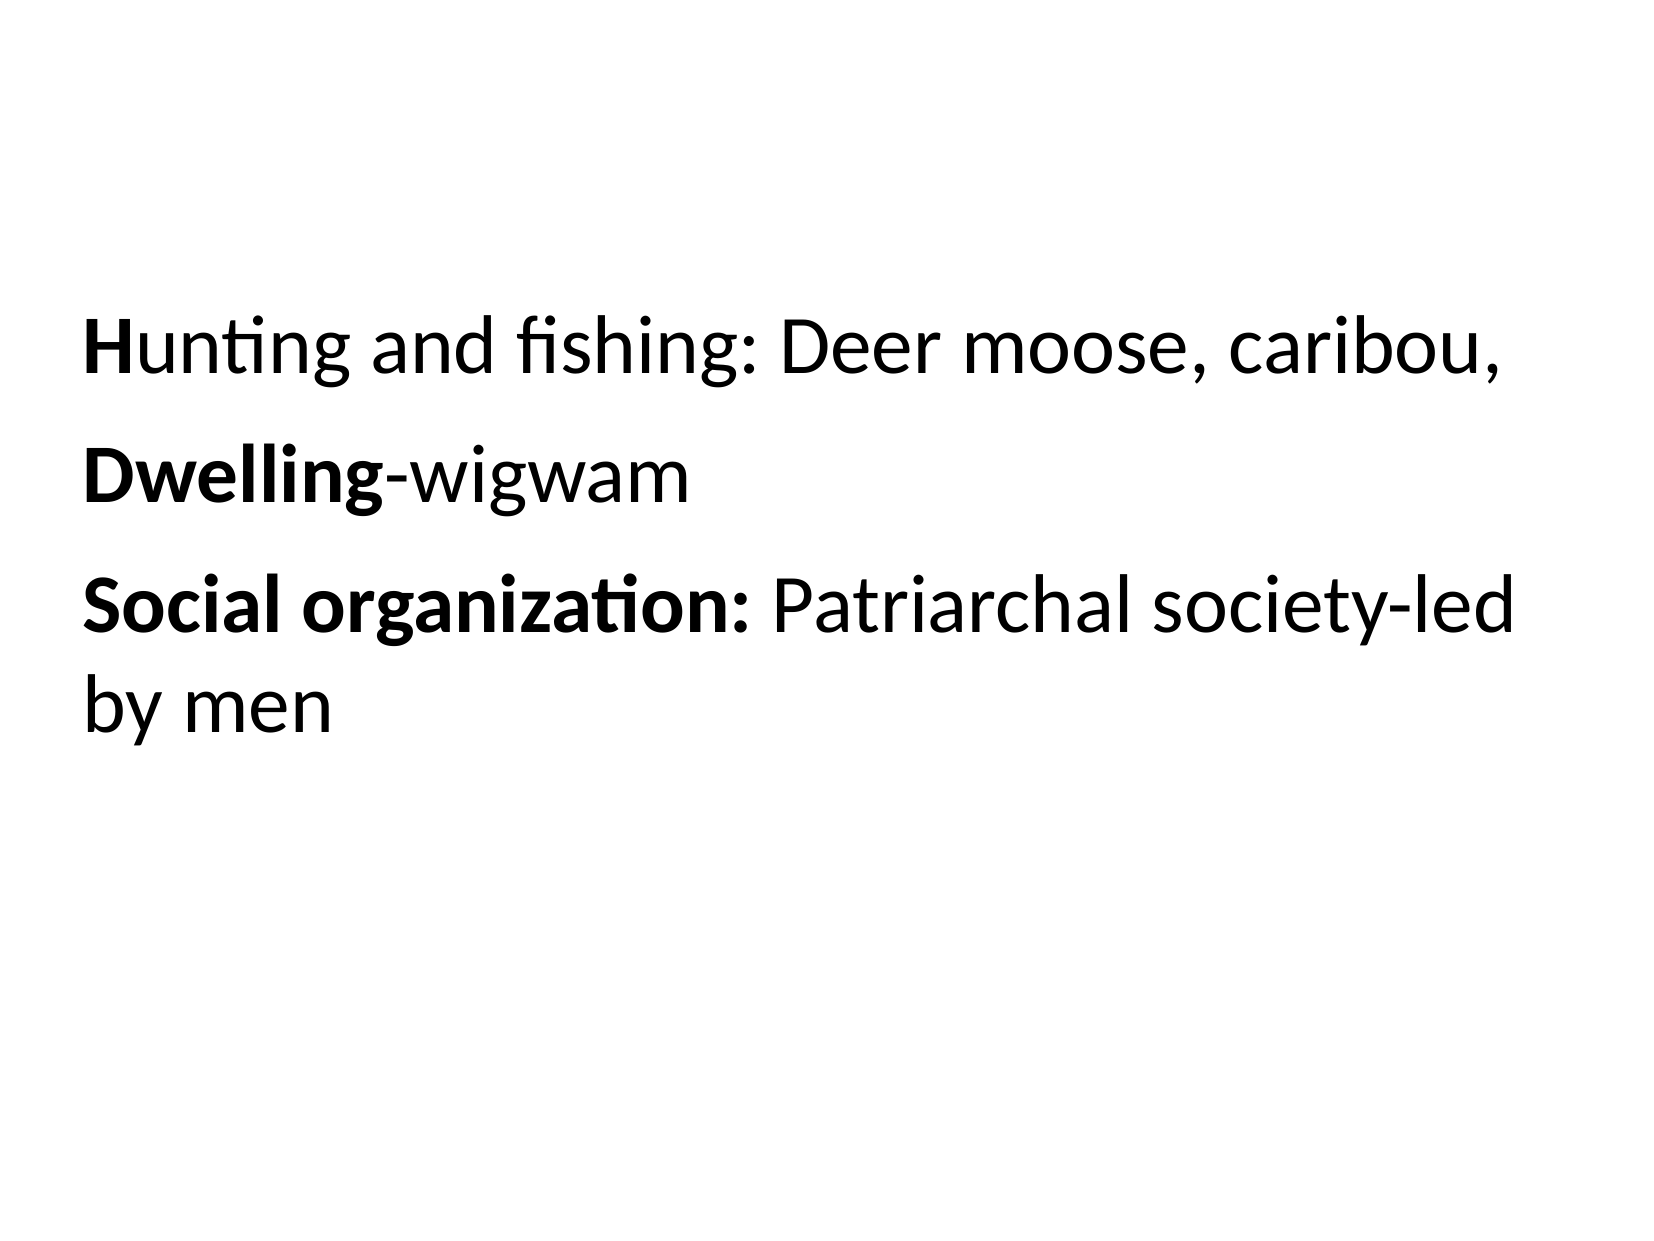

# Hunting and fishing: Deer moose, caribou,
Dwelling-wigwam
Social organization: Patriarchal society-led by men